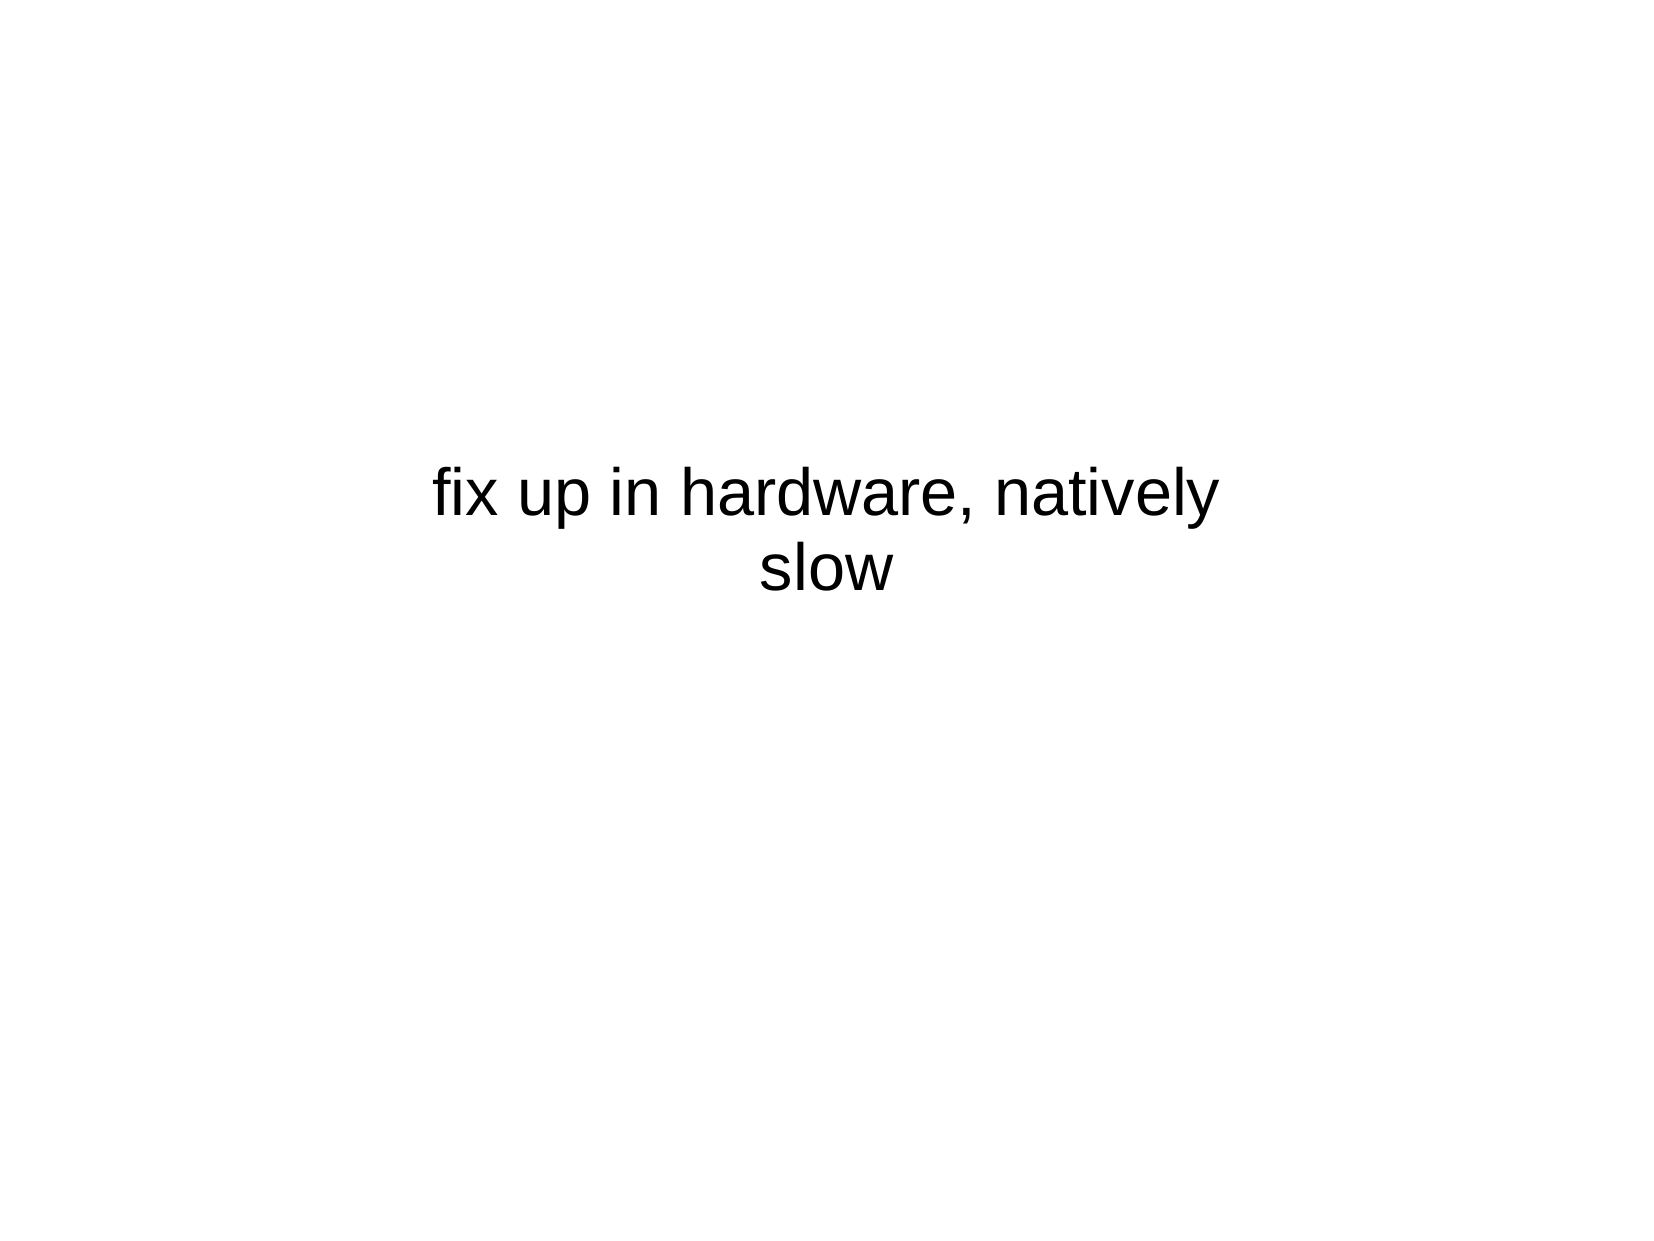

# fix up in hardware, natively
slow